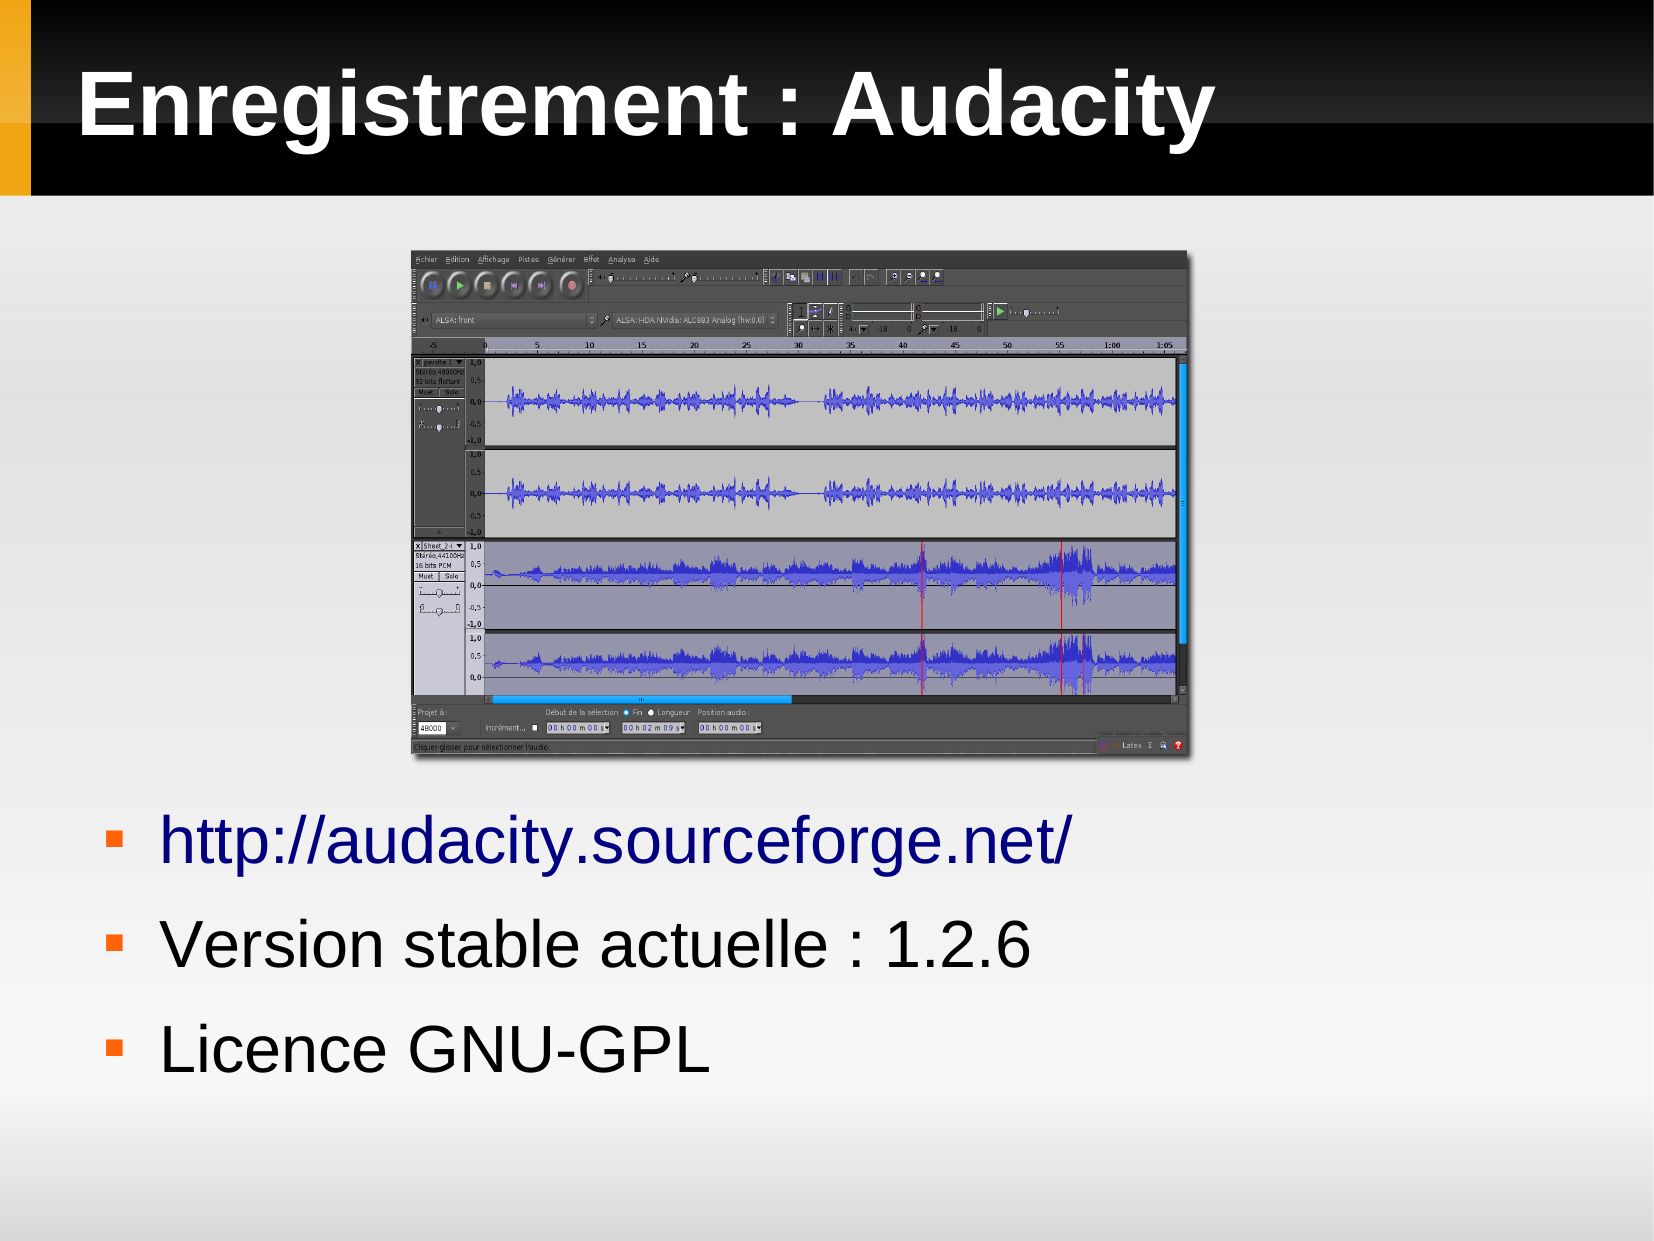

# Enregistrement : Audacity
http://audacity.sourceforge.net/
Version stable actuelle : 1.2.6
Licence GNU-GPL